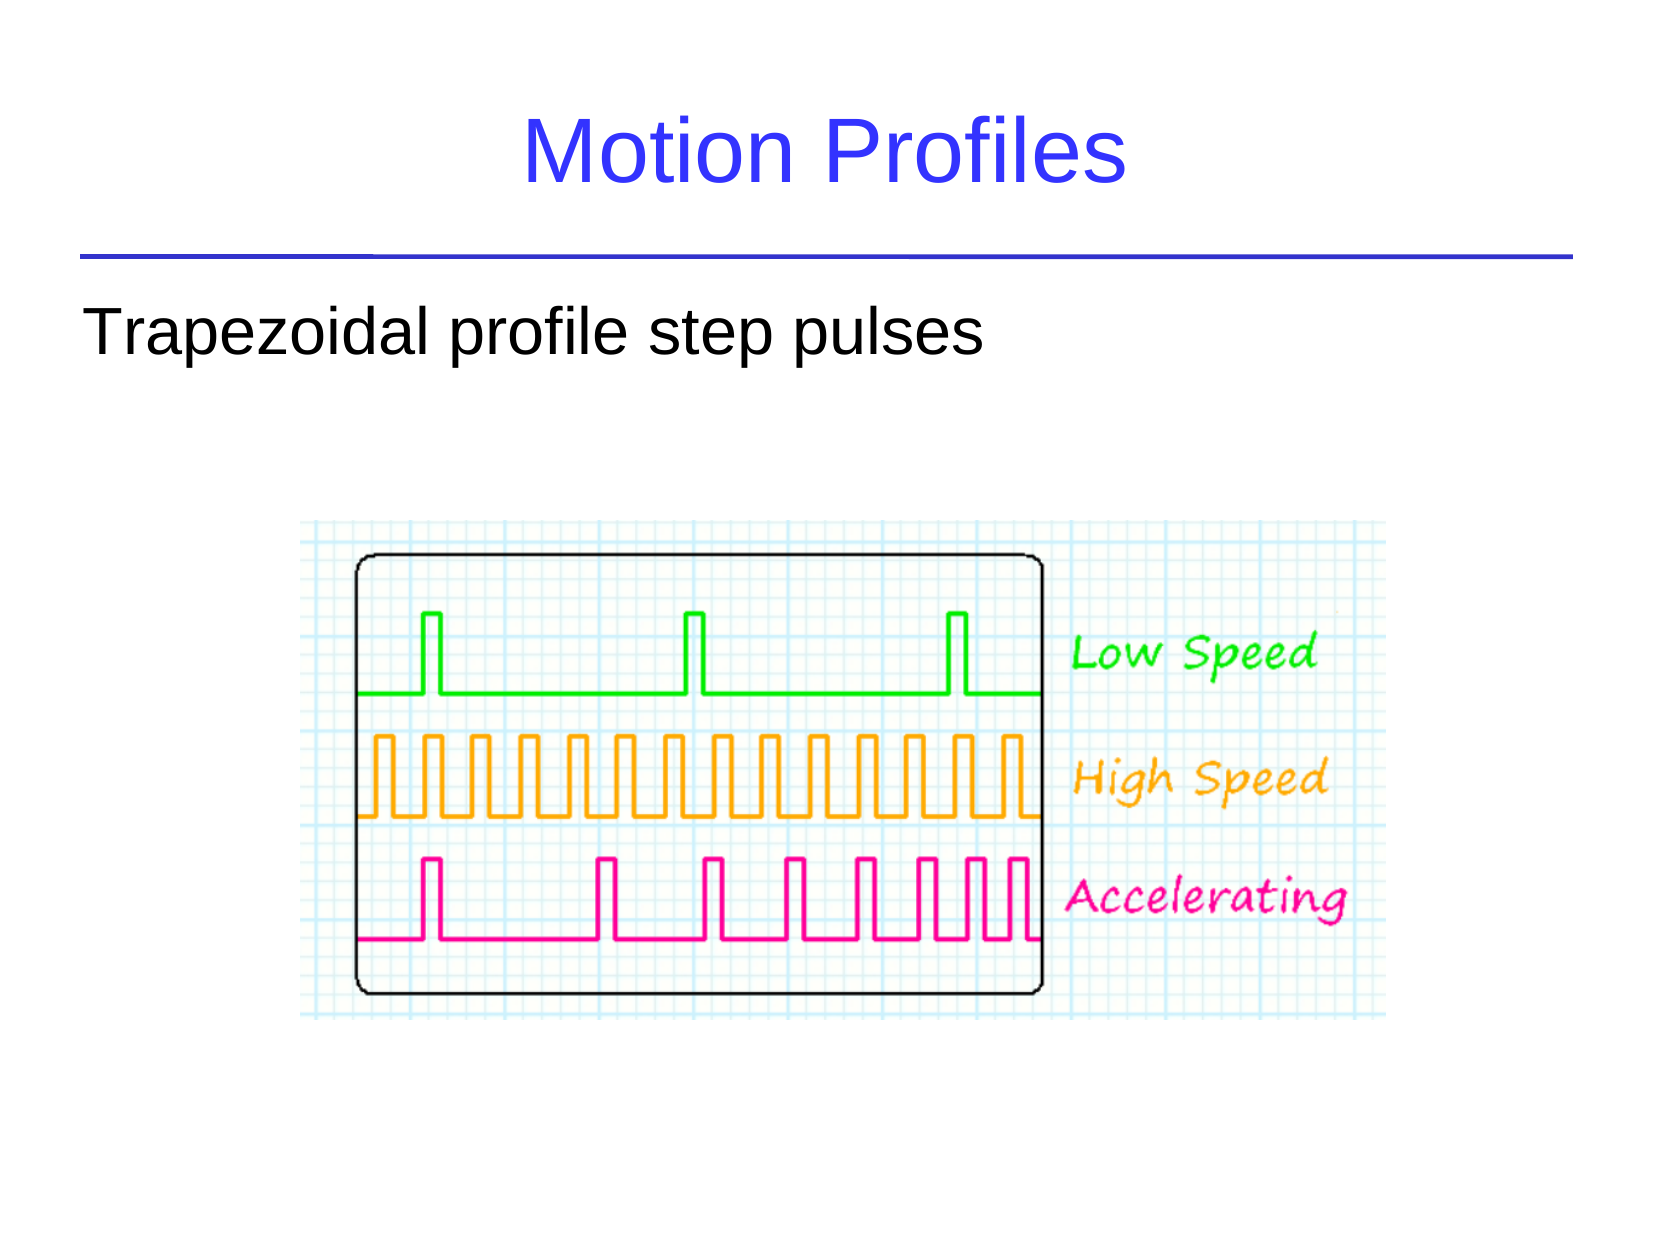

# Motion Profiles
Trapezoidal profile step pulses